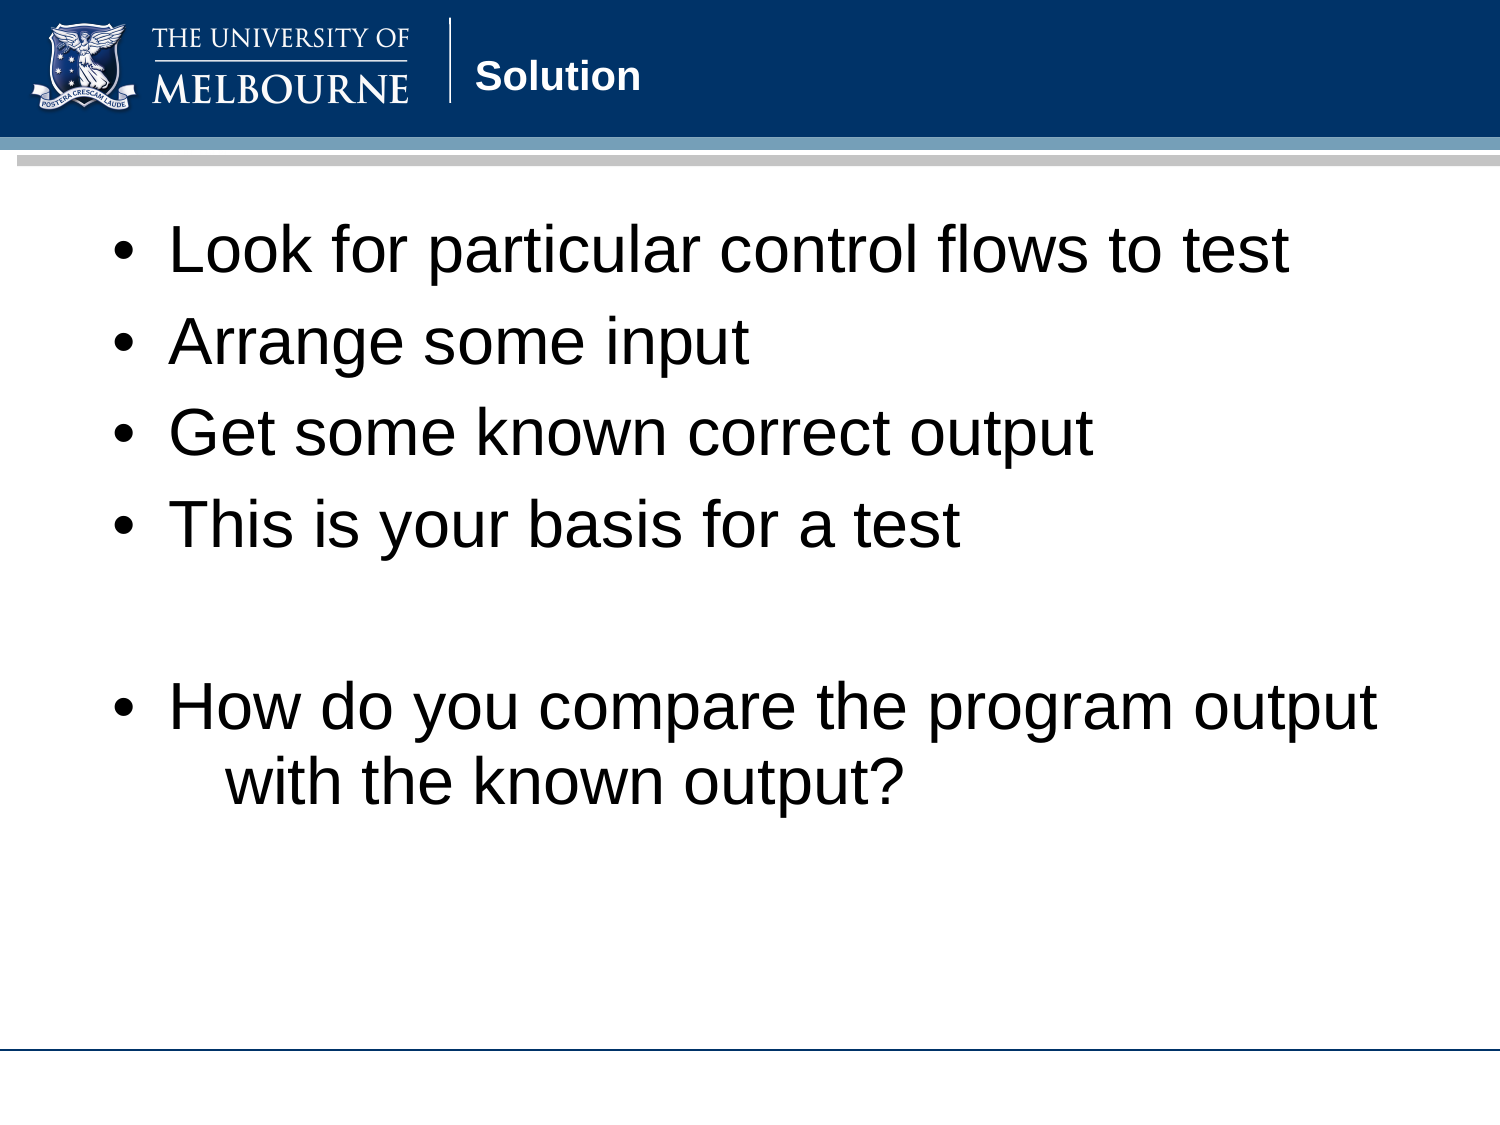

# Solution
Look for particular control flows to test
Arrange some input
Get some known correct output
This is your basis for a test
How do you compare the program output with the known output?